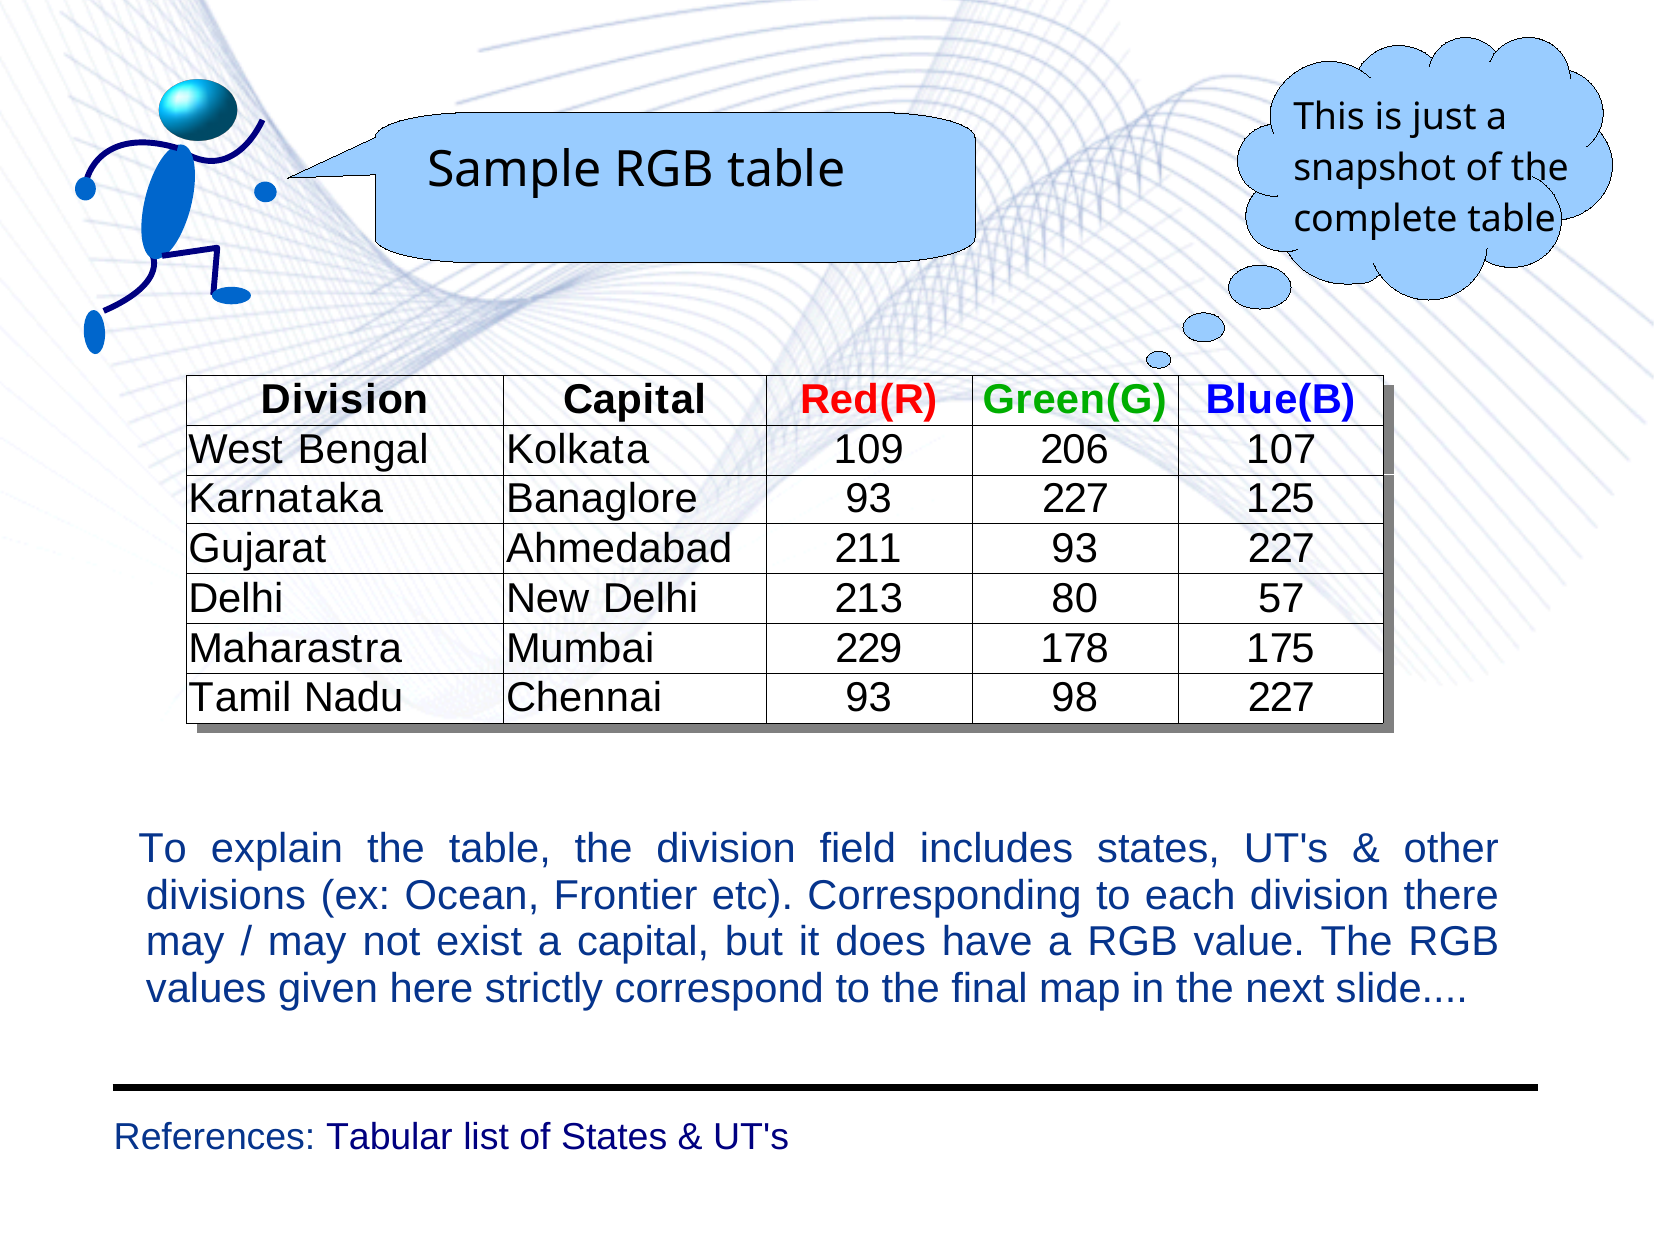

This is just a snapshot of the complete table
Sample RGB table
# To explain the table, the division field includes states, UT's & other divisions (ex: Ocean, Frontier etc). Corresponding to each division there may / may not exist a capital, but it does have a RGB value. The RGB values given here strictly correspond to the final map in the next slide....
 References: Tabular list of States & UT's